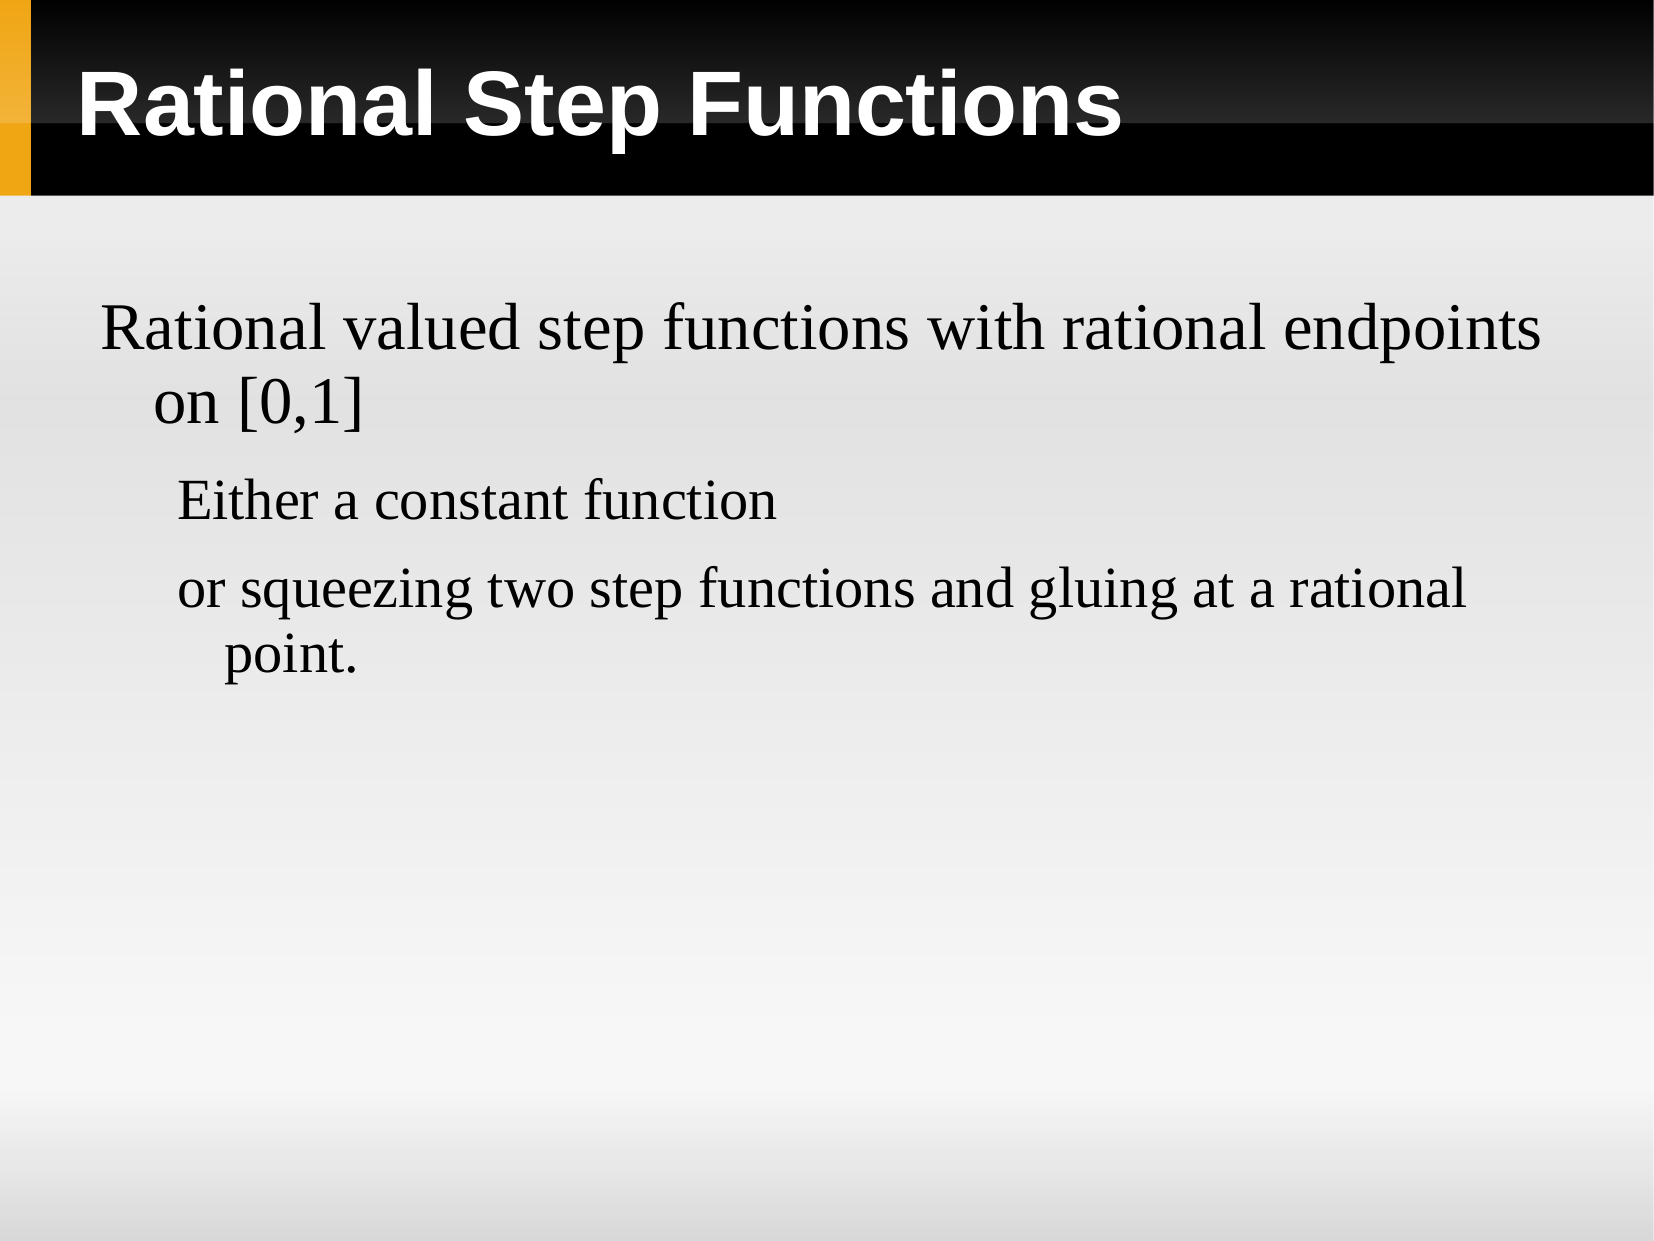

# Rational Step Functions
Rational valued step functions with rational endpoints on [0,1]
Either a constant function
or squeezing two step functions and gluing at a rational point.